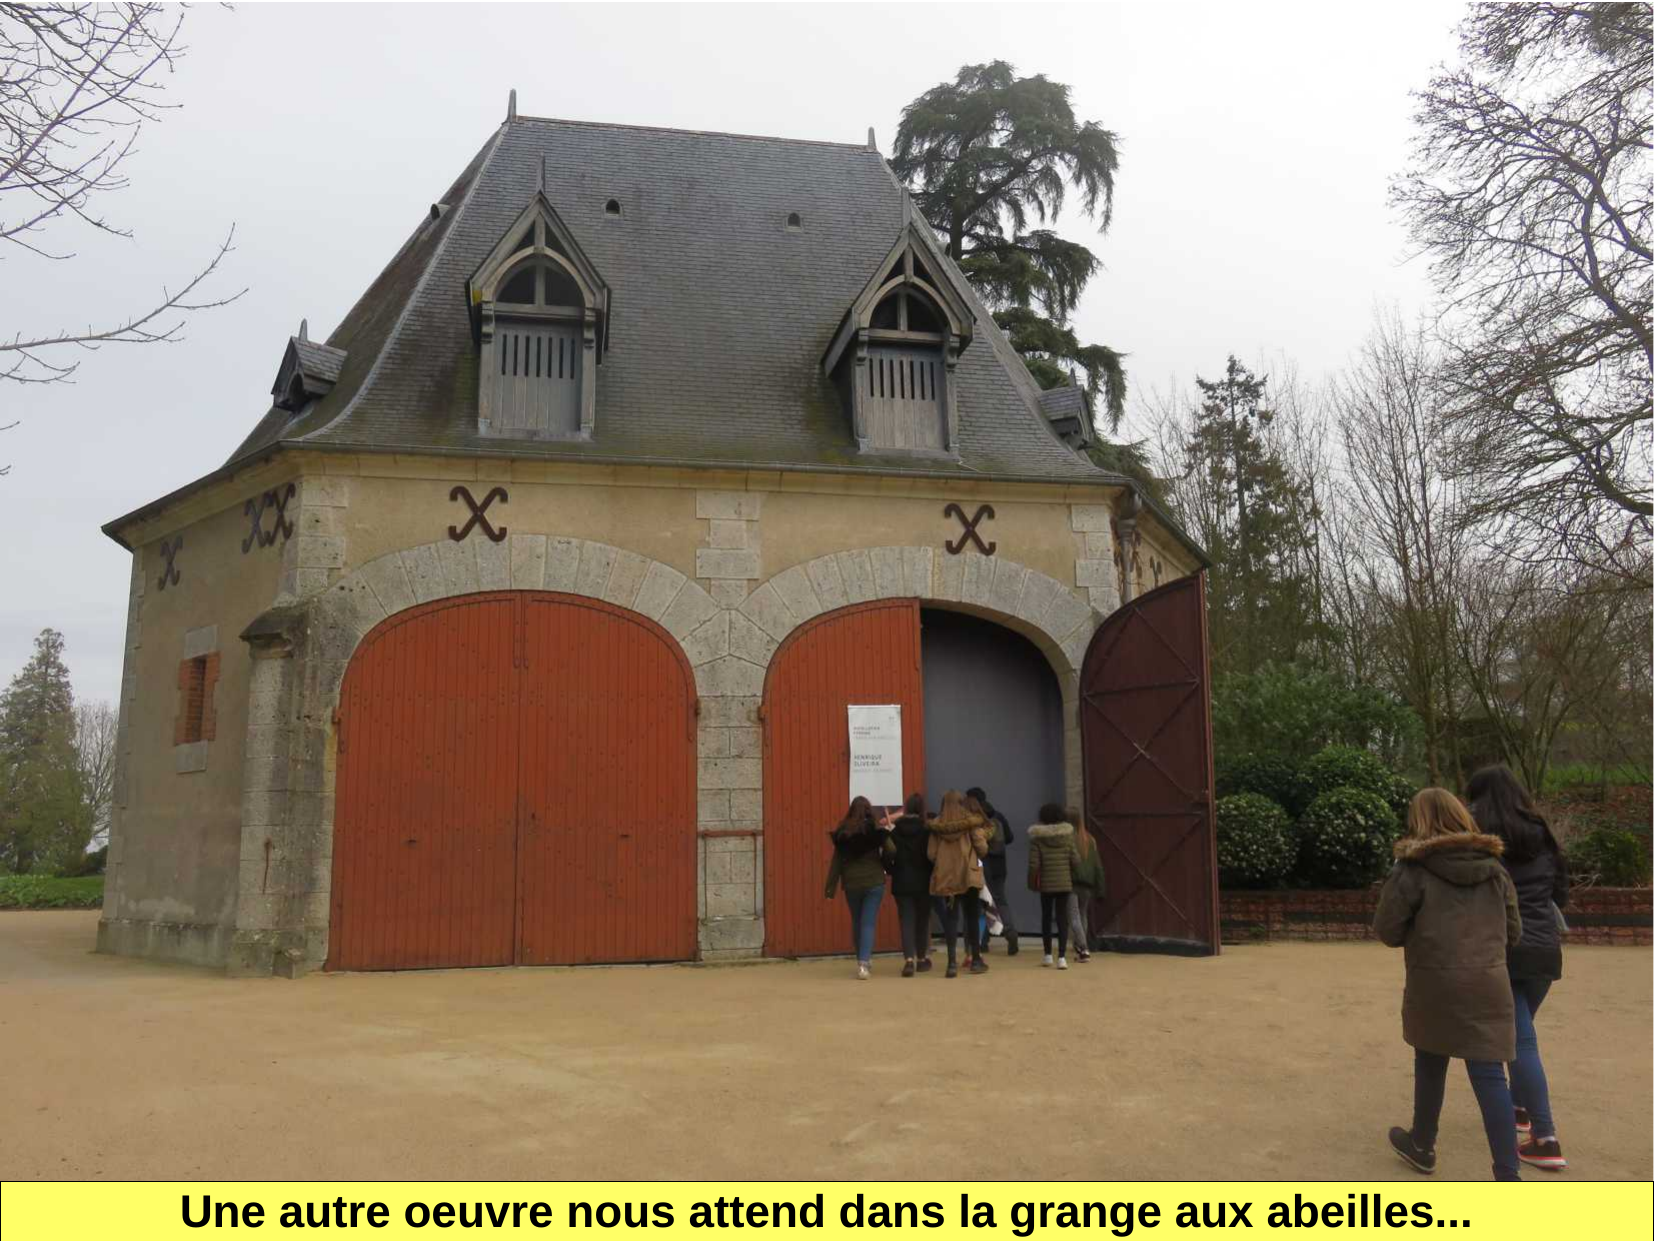

Une autre oeuvre nous attend dans la grange aux abeilles...